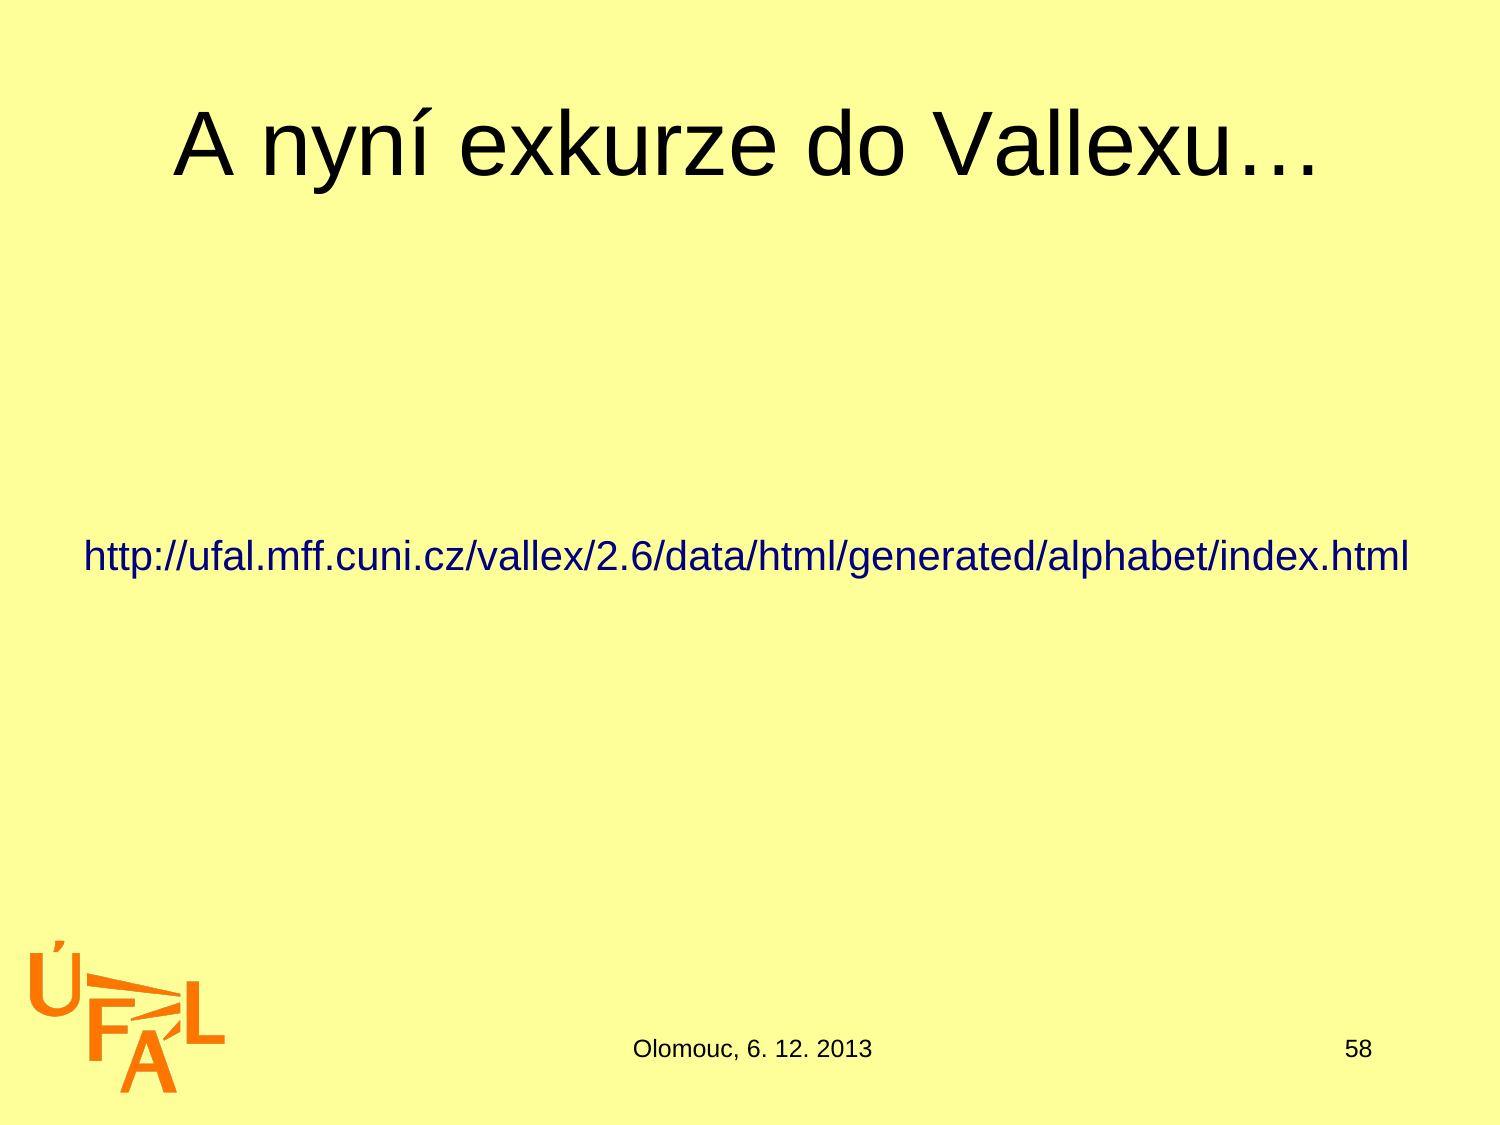

# A nyní exkurze do Vallexu…
http://ufal.mff.cuni.cz/vallex/2.6/data/html/generated/alphabet/index.html
Olomouc, 6. 12. 2013
58